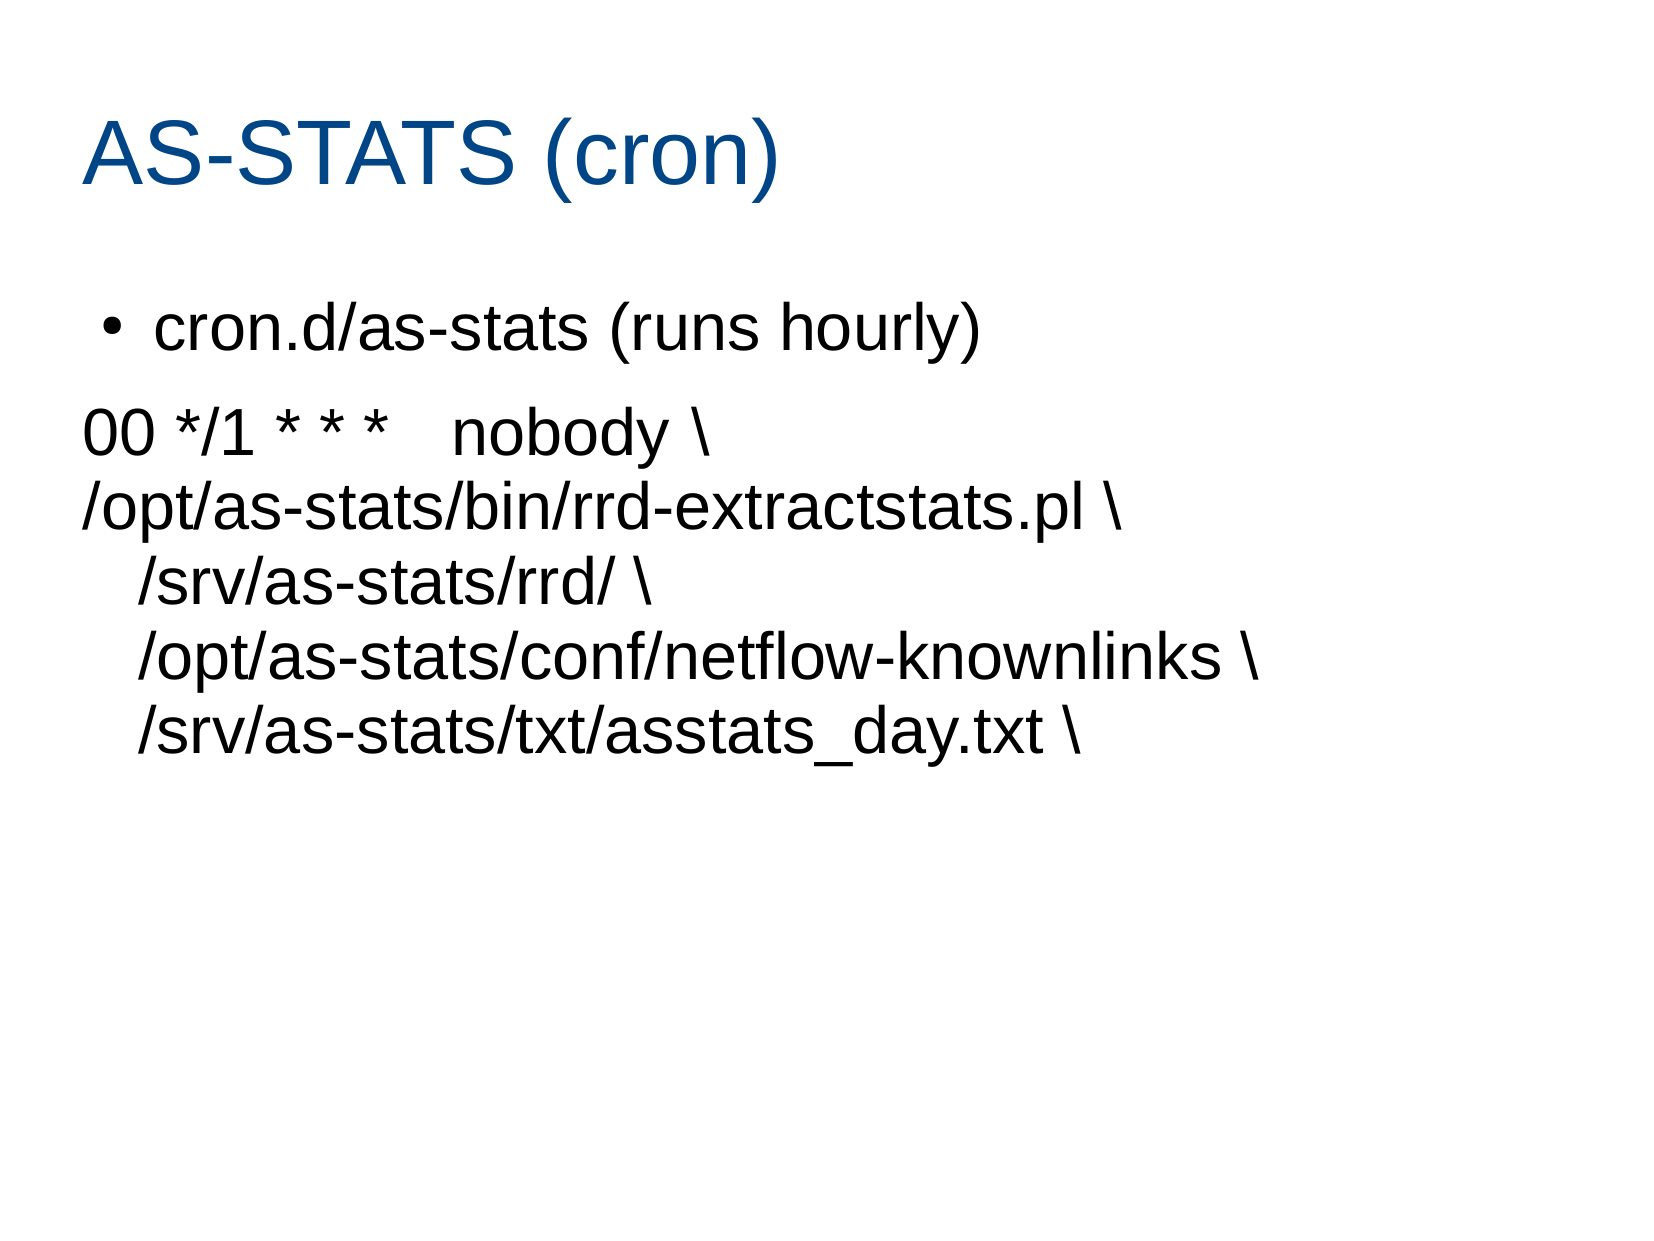

# AS-STATS (cron)
cron.d/as-stats (runs hourly)
00 */1 * * *	nobody	 \
/opt/as-stats/bin/rrd-extractstats.pl \
 /srv/as-stats/rrd/ \
 /opt/as-stats/conf/netflow-knownlinks \
 /srv/as-stats/txt/asstats_day.txt \